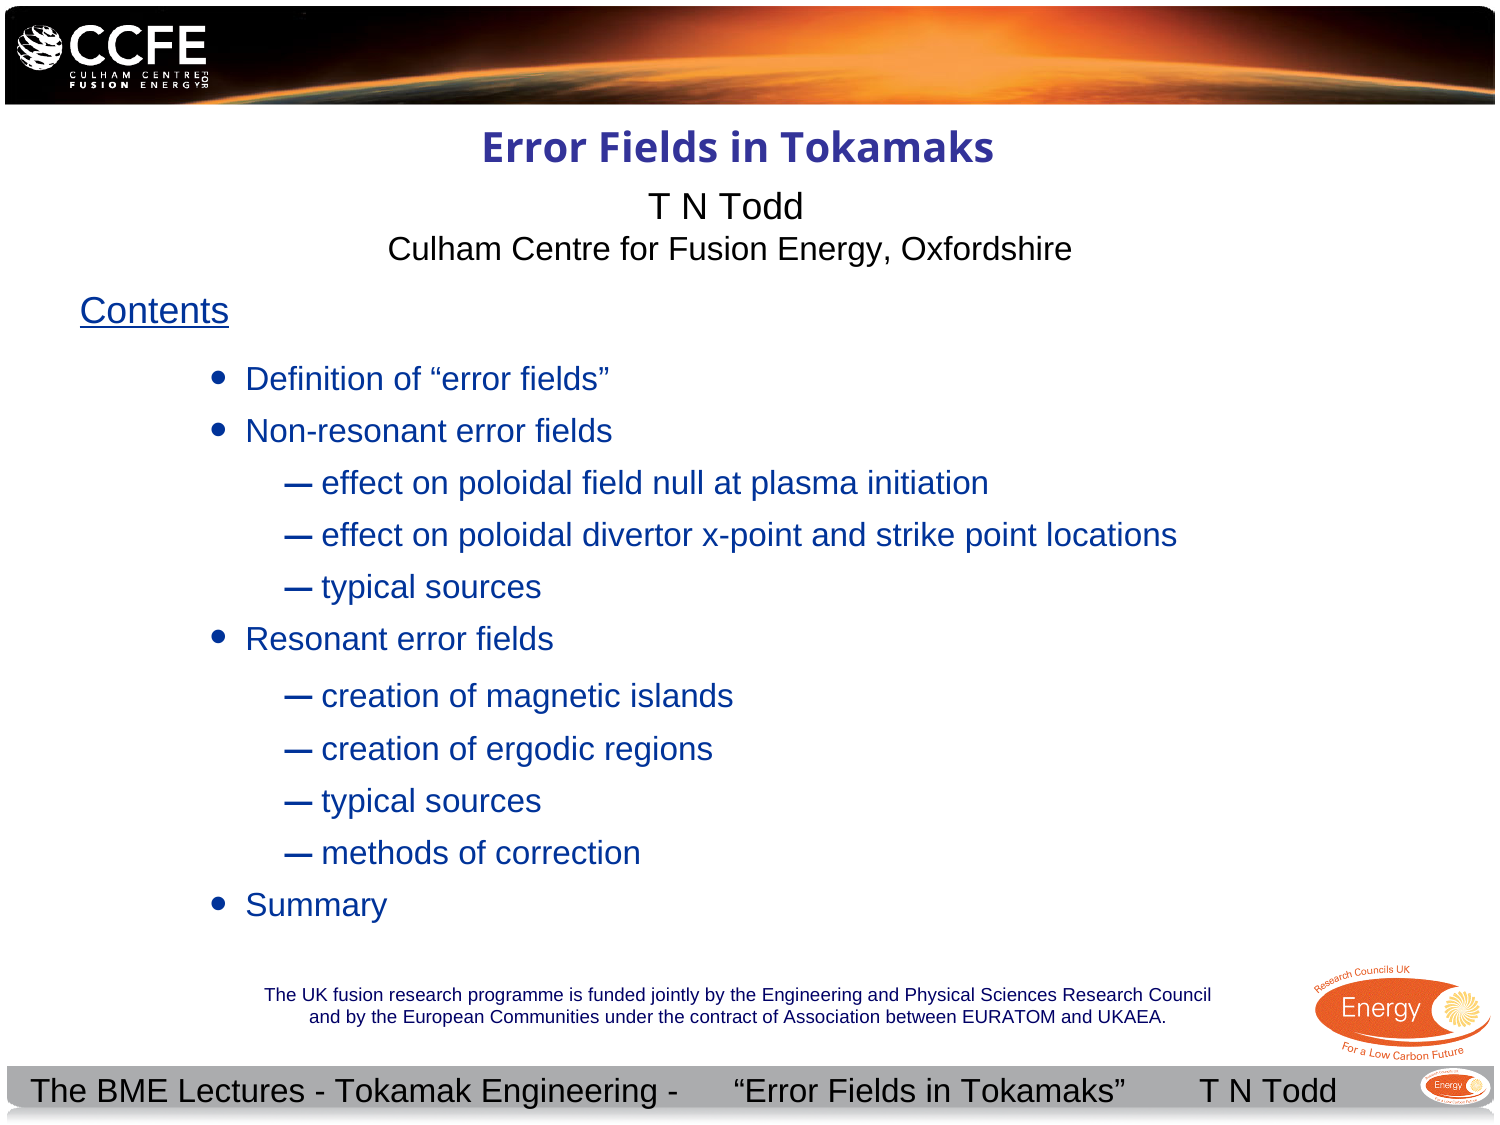

Error Fields in Tokamaks
T N Todd
 Culham Centre for Fusion Energy, Oxfordshire
Contents
 Definition of “error fields”
 Non-resonant error fields
 effect on poloidal field null at plasma initiation
 effect on poloidal divertor x-point and strike point locations
 typical sources
 Resonant error fields
 creation of magnetic islands
 creation of ergodic regions
 typical sources
 methods of correction
 Summary
 The Future of Nuclear Power: Fusion
The UK fusion research programme is funded jointly by the Engineering and Physical Sciences Research Council and by the European Communities under the contract of Association between EURATOM and UKAEA.